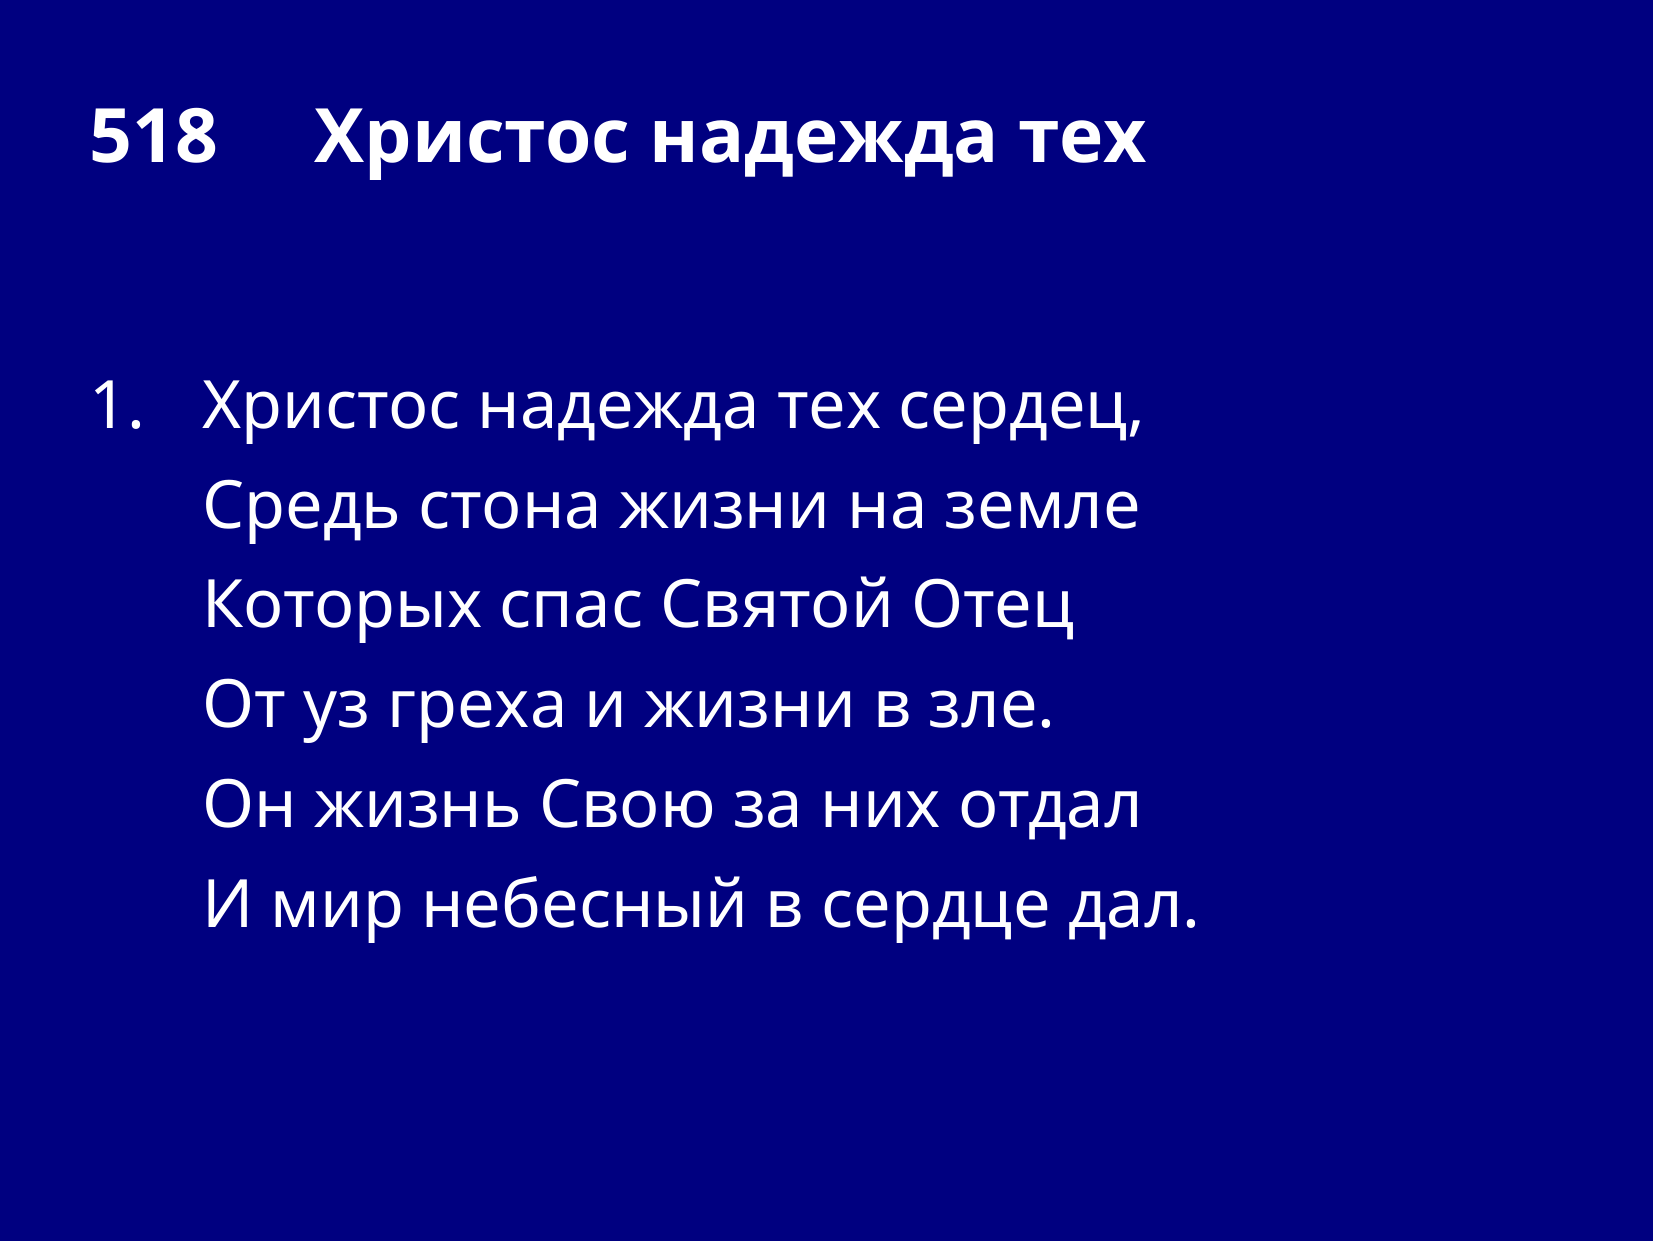

518	Христос надежда тех
1.	Христос надежда тех сердец,
	Средь стона жизни на земле
	Которых спас Святой Отец
	От уз греха и жизни в зле.
	Он жизнь Свою за них отдал
	И мир небесный в сердце дал.